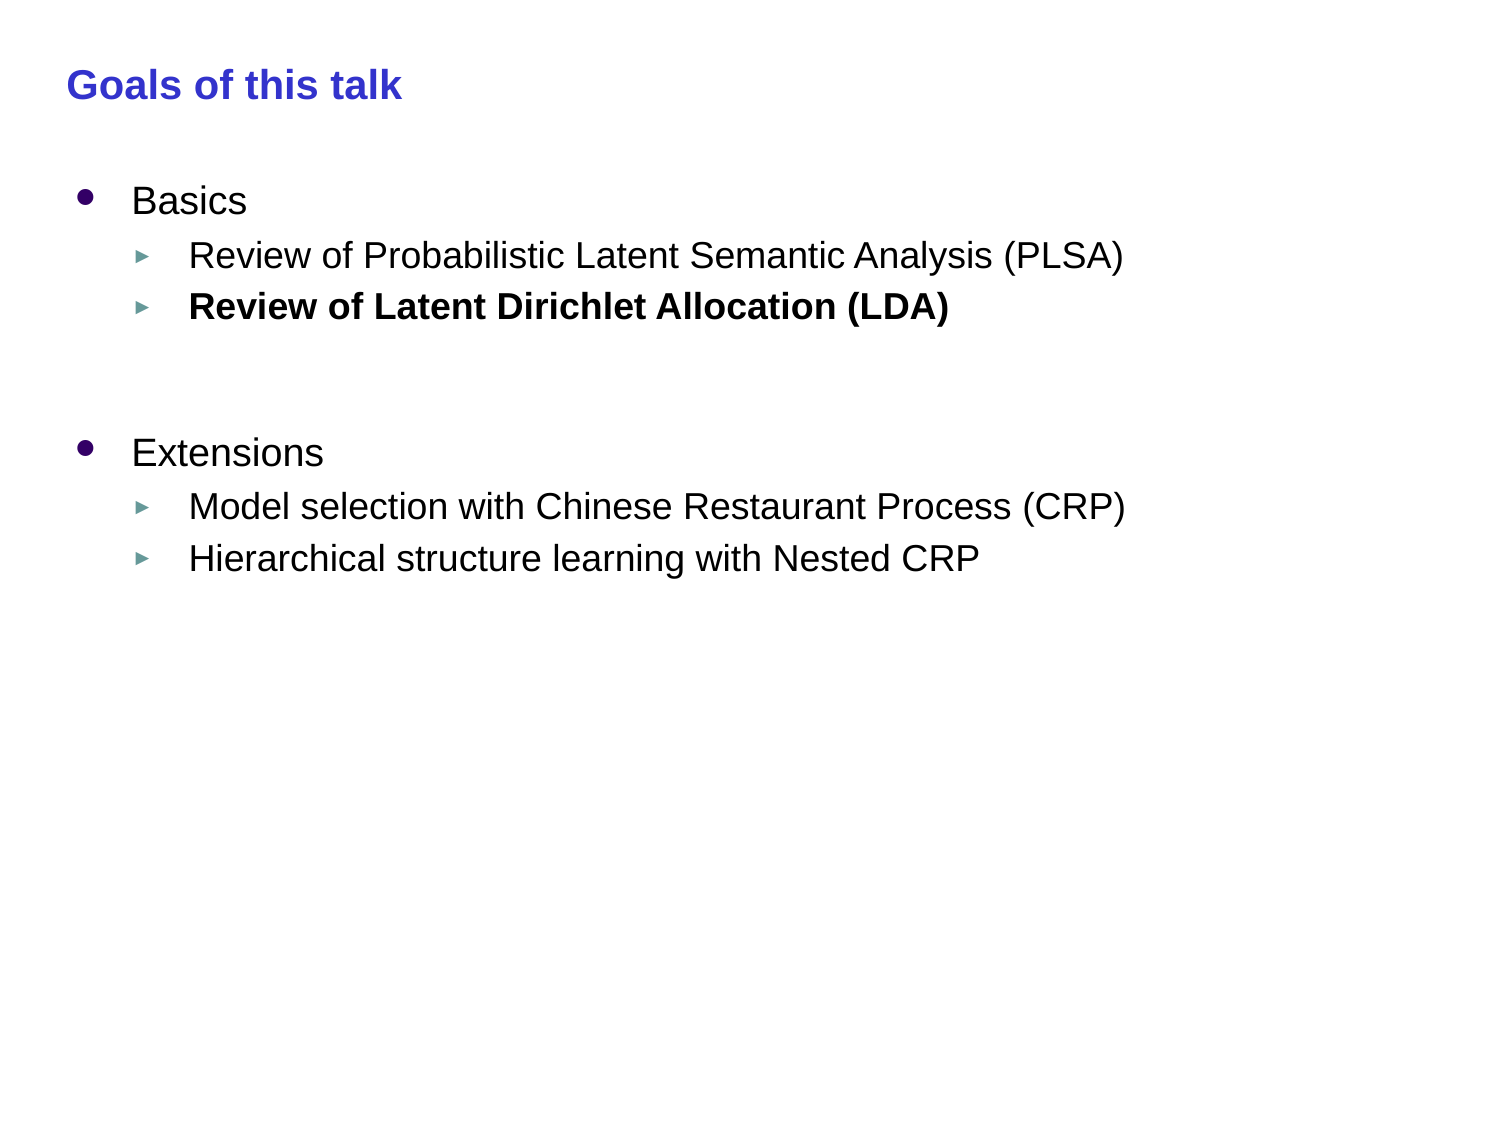

# Goals of this talk
Basics
Review of Probabilistic Latent Semantic Analysis (PLSA)
Review of Latent Dirichlet Allocation (LDA)
Extensions
Model selection with Chinese Restaurant Process (CRP)
Hierarchical structure learning with Nested CRP